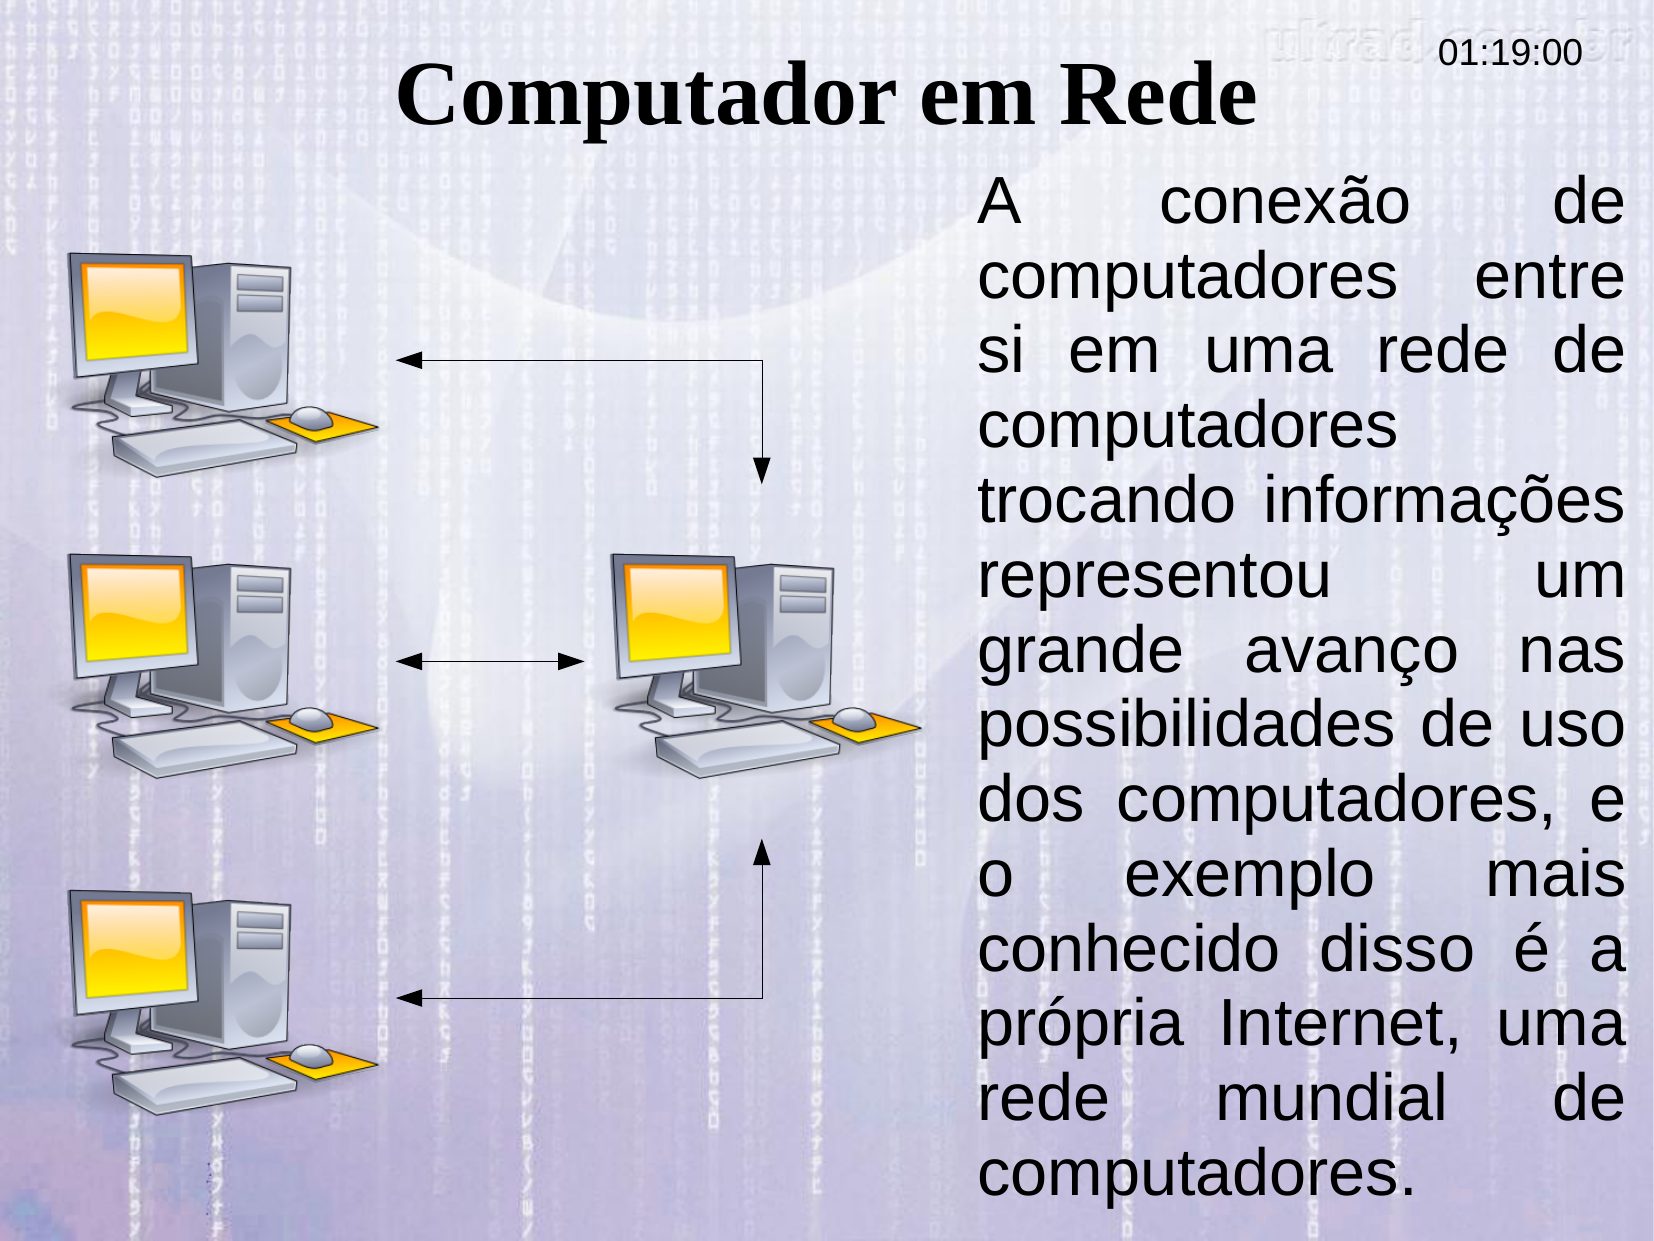

03:29:15
Computador em Rede
A conexão de computadores entre si em uma rede de computadores trocando informações representou um grande avanço nas possibilidades de uso dos computadores, e o exemplo mais conhecido disso é a própria Internet, uma rede mundial de computadores.